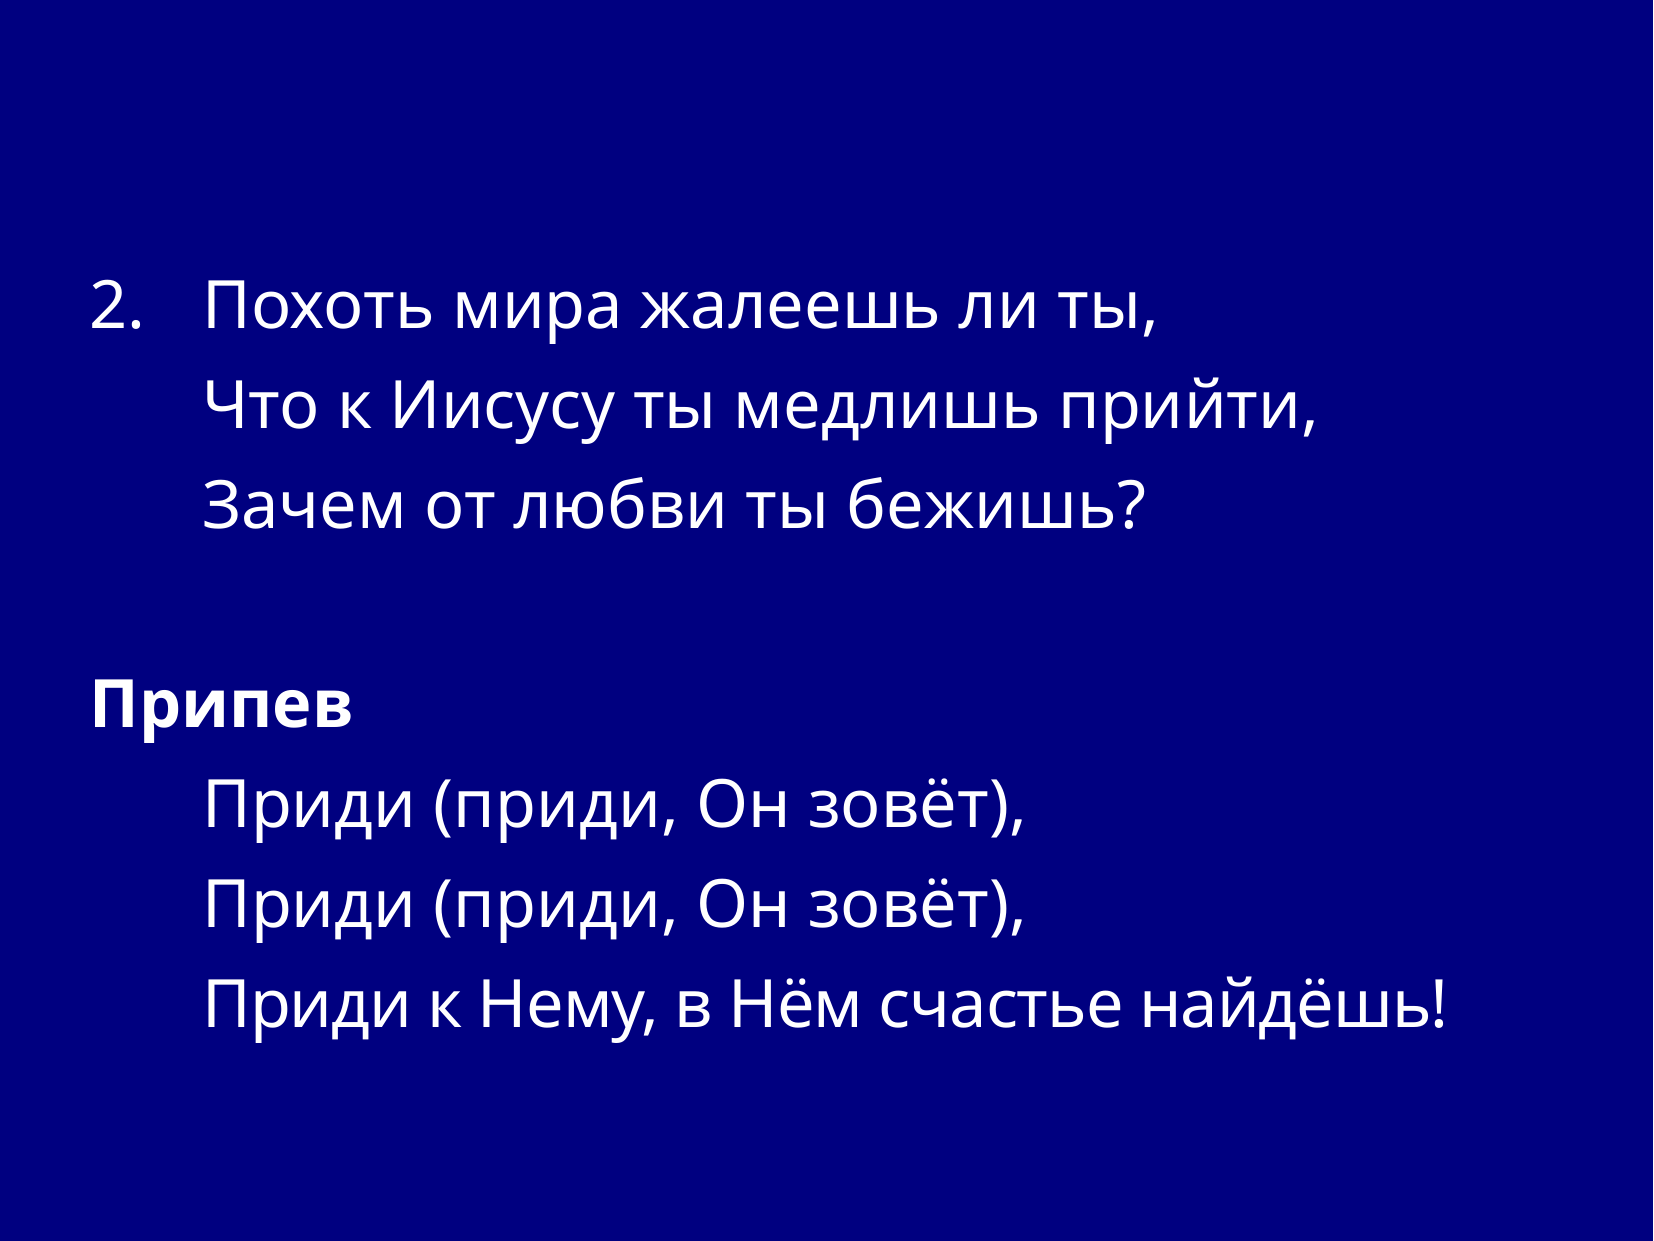

2.	Похоть мира жалеешь ли ты,
	Что к Иисусу ты медлишь прийти,
	Зачем от любви ты бежишь?
Припев
	Приди (приди, Он зовёт),
	Приди (приди, Он зовёт),
	Приди к Нему, в Нём счастье найдёшь!